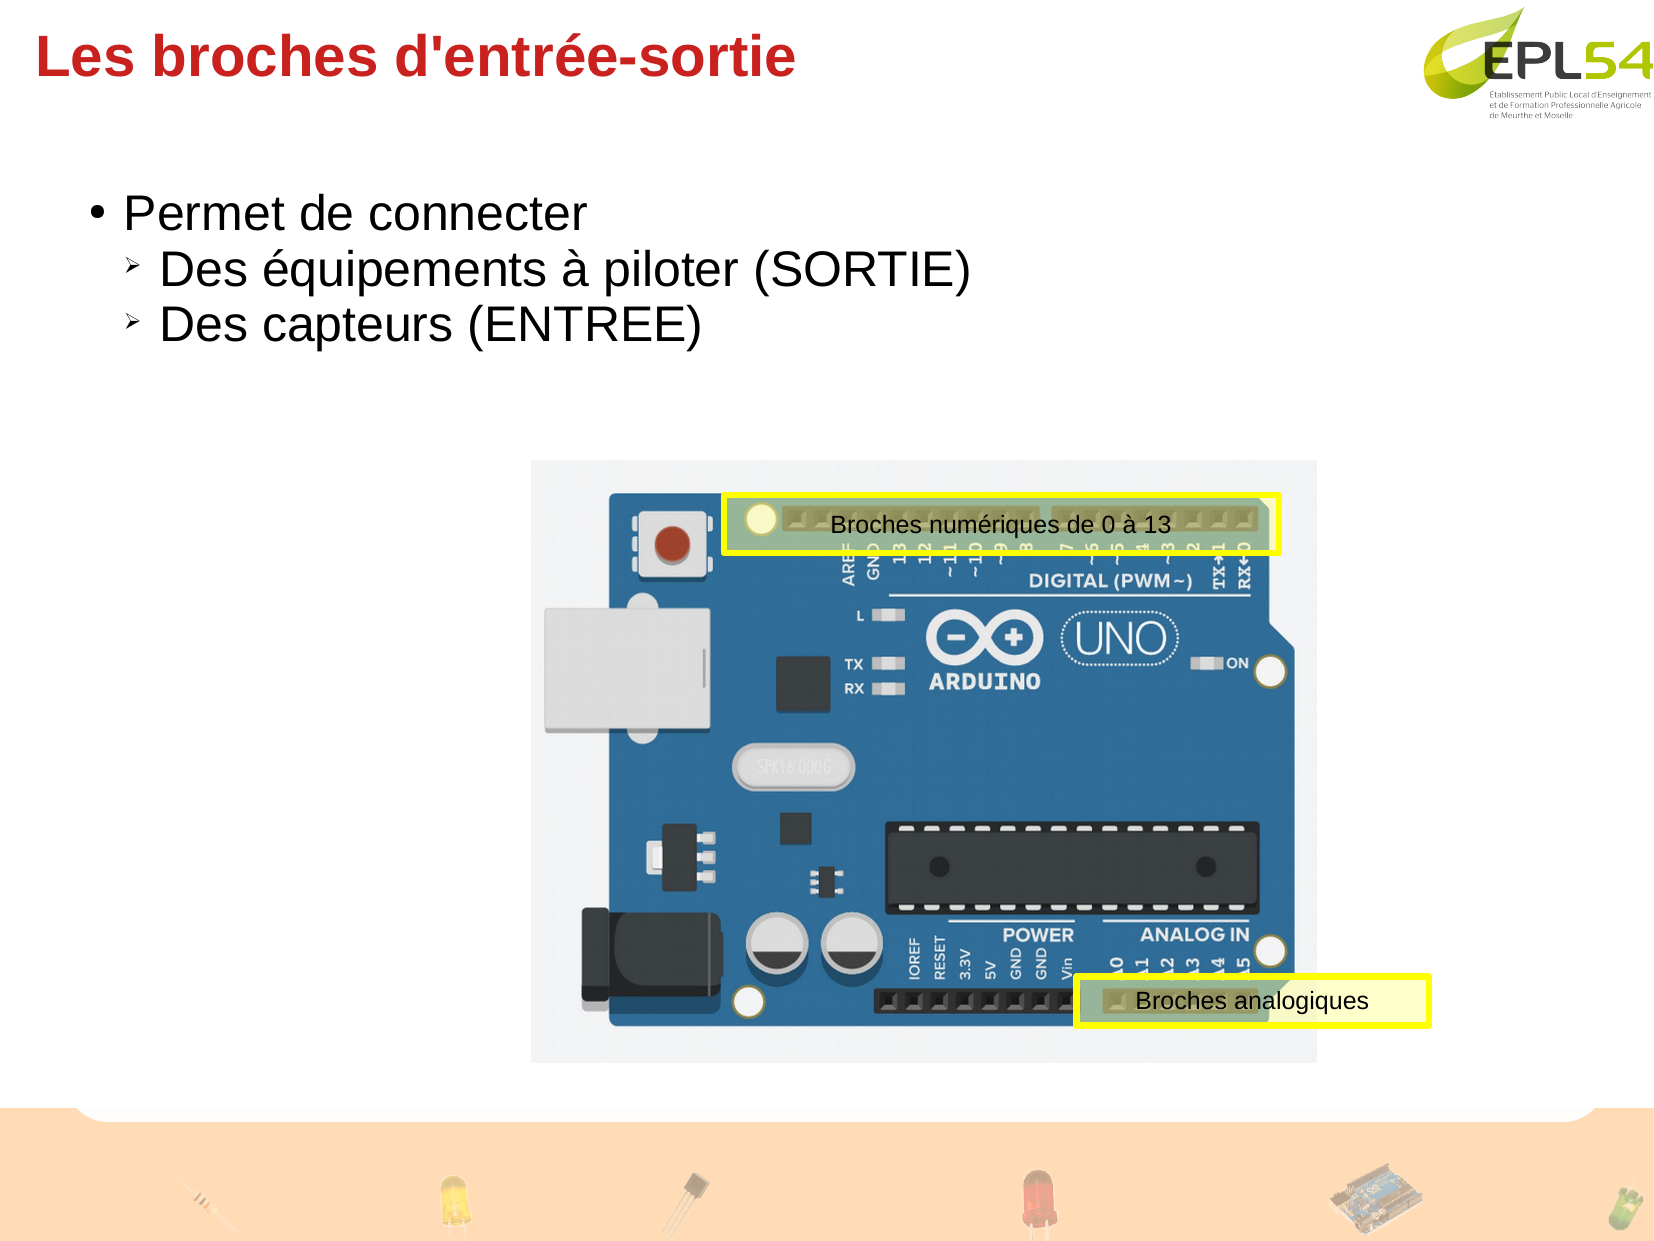

# Les broches d'entrée-sortie
Permet de connecter
Des équipements à piloter (SORTIE)
Des capteurs (ENTREE)
Broches numériques de 0 à 13
Broches analogiques